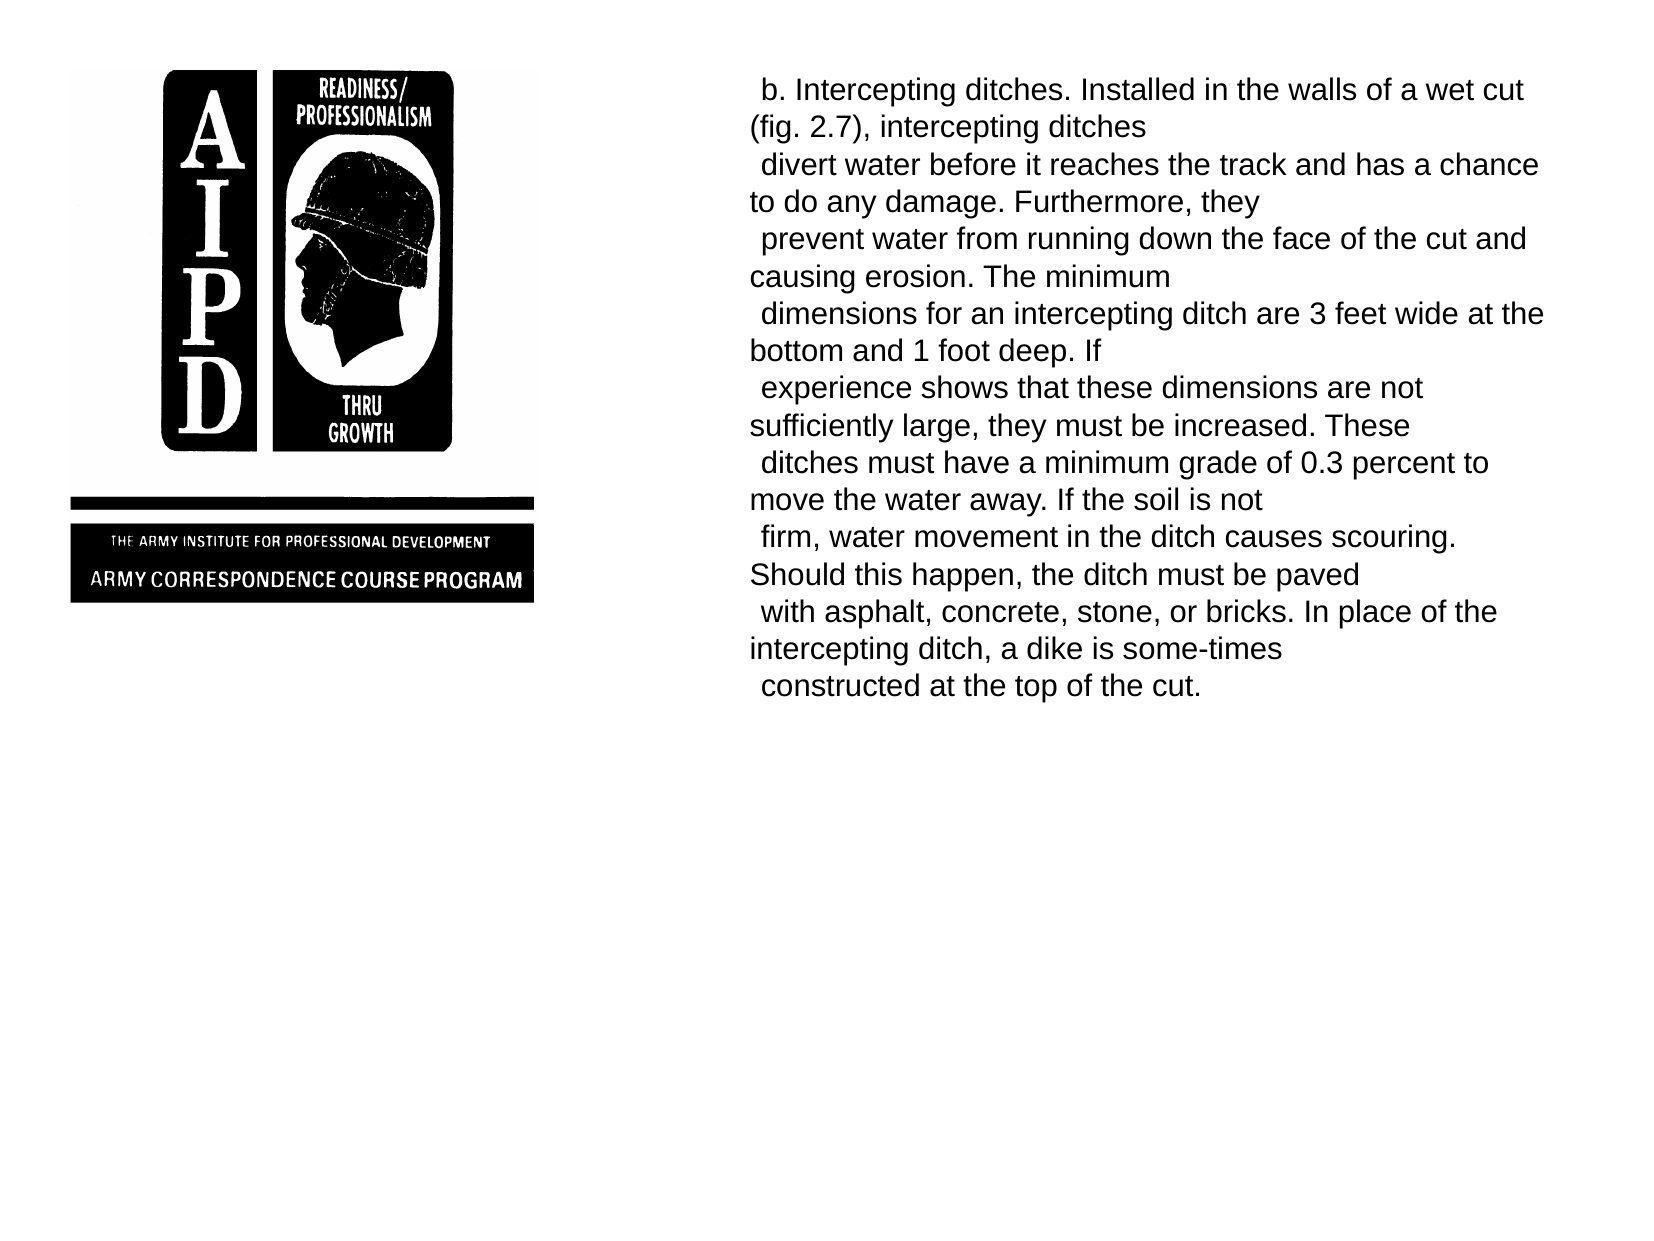

b. Intercepting ditches. Installed in the walls of a wet cut (fig. 2.7), intercepting ditches
divert water before it reaches the track and has a chance to do any damage. Furthermore, they
prevent water from running down the face of the cut and causing erosion. The minimum
dimensions for an intercepting ditch are 3 feet wide at the bottom and 1 foot deep. If
experience shows that these dimensions are not sufficiently large, they must be increased. These
ditches must have a minimum grade of 0.3 percent to move the water away. If the soil is not
firm, water movement in the ditch causes scouring. Should this happen, the ditch must be paved
with asphalt, concrete, stone, or bricks. In place of the intercepting ditch, a dike is some-times
constructed at the top of the cut.